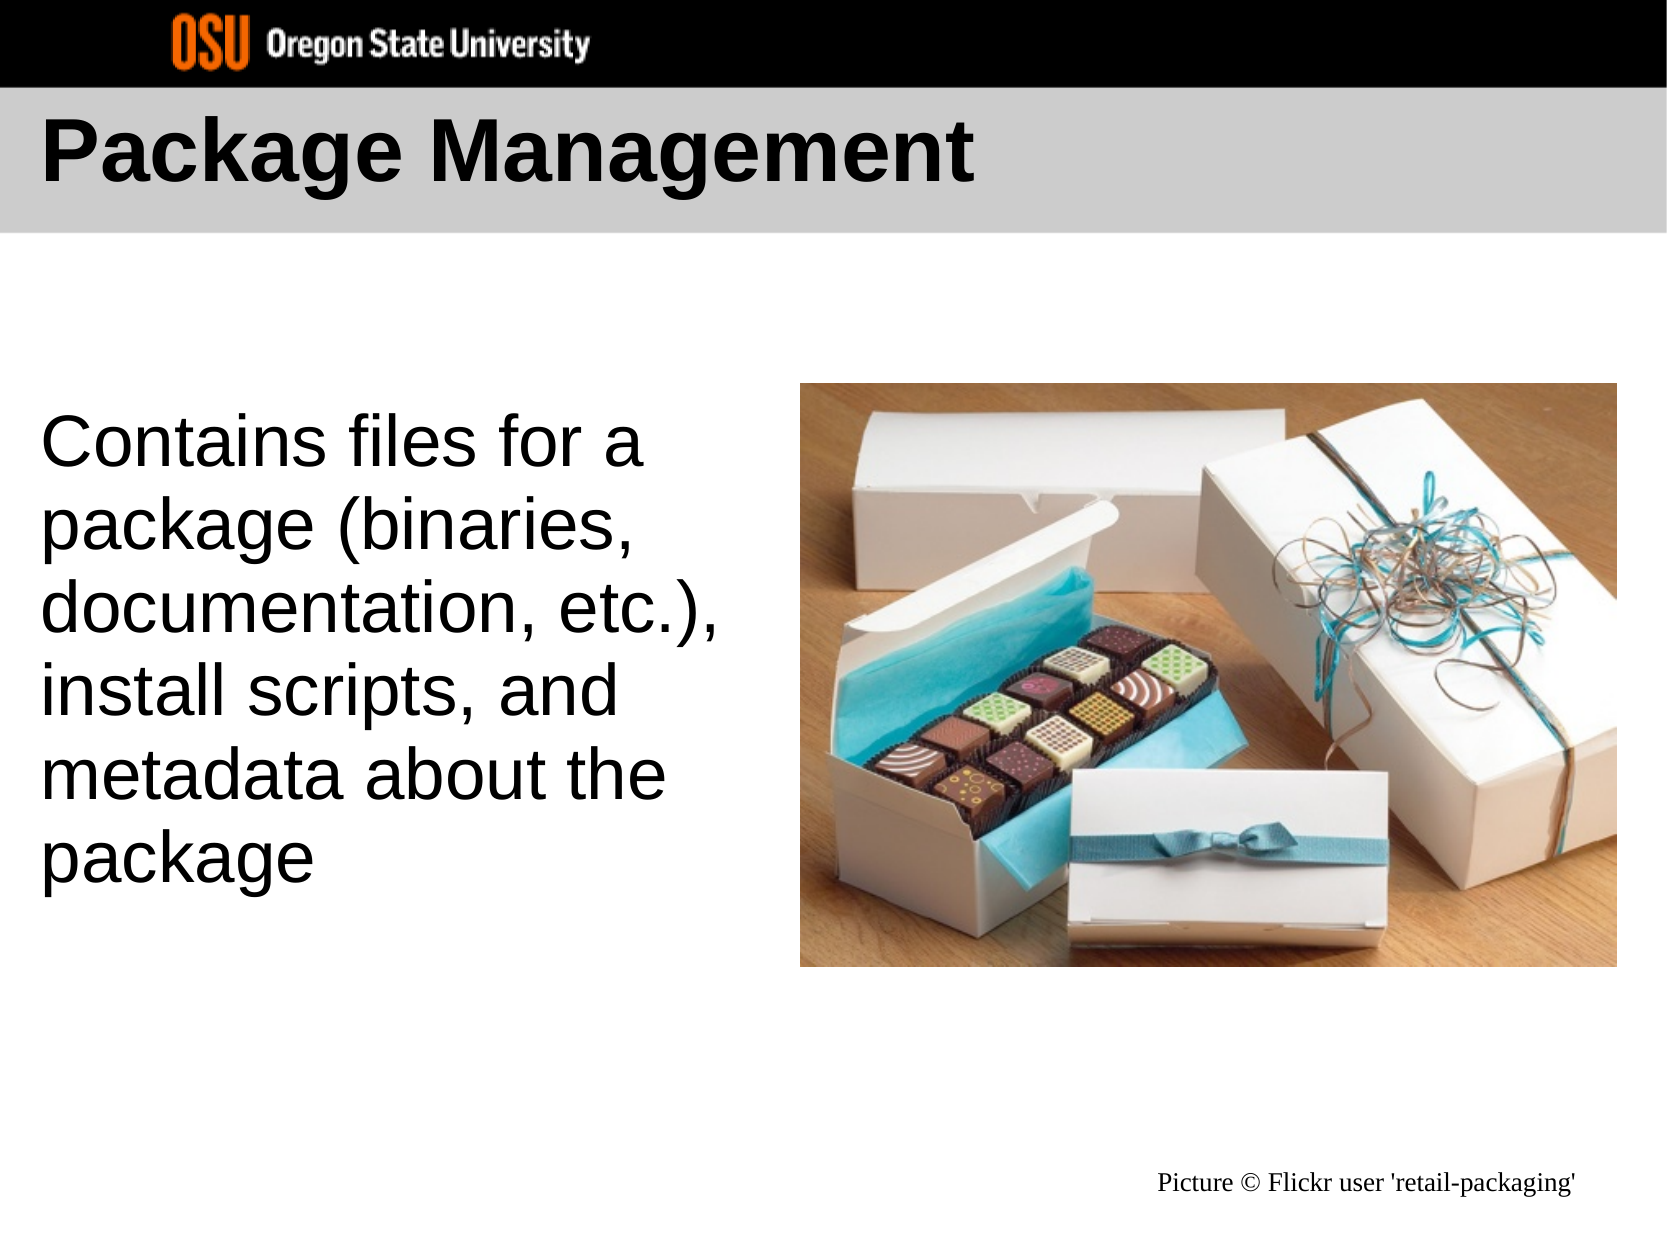

# Package Management
Contains files for a package (binaries, documentation, etc.), install scripts, and metadata about the package
Picture © Flickr user 'retail-packaging'